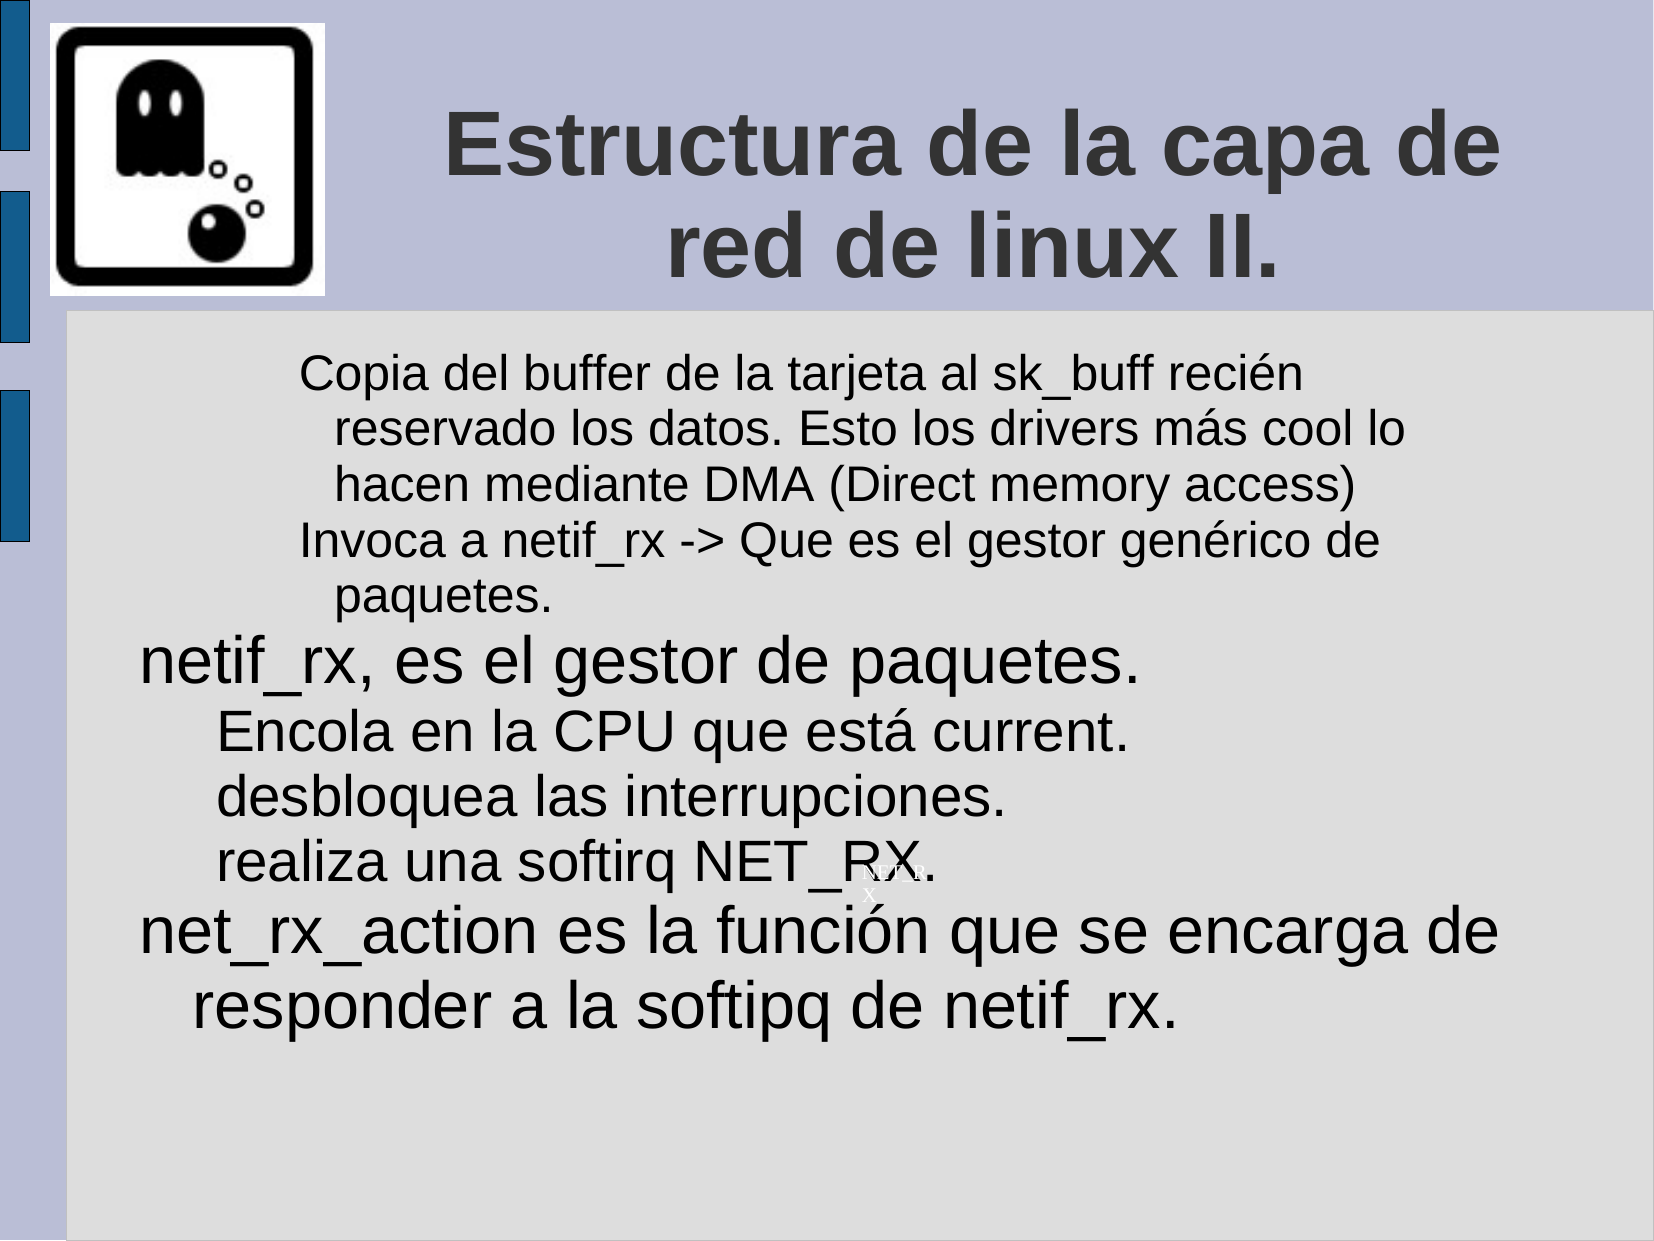

# Estructura de la capa de red de linux II.
Copia del buffer de la tarjeta al sk_buff recién reservado los datos. Esto los drivers más cool lo hacen mediante DMA (Direct memory access)
Invoca a netif_rx -> Que es el gestor genérico de paquetes.
netif_rx, es el gestor de paquetes.
Encola en la CPU que está current.
desbloquea las interrupciones.
realiza una softirq NET_RX.
net_rx_action es la función que se encarga de responder a la softipq de netif_rx.
NET_RX